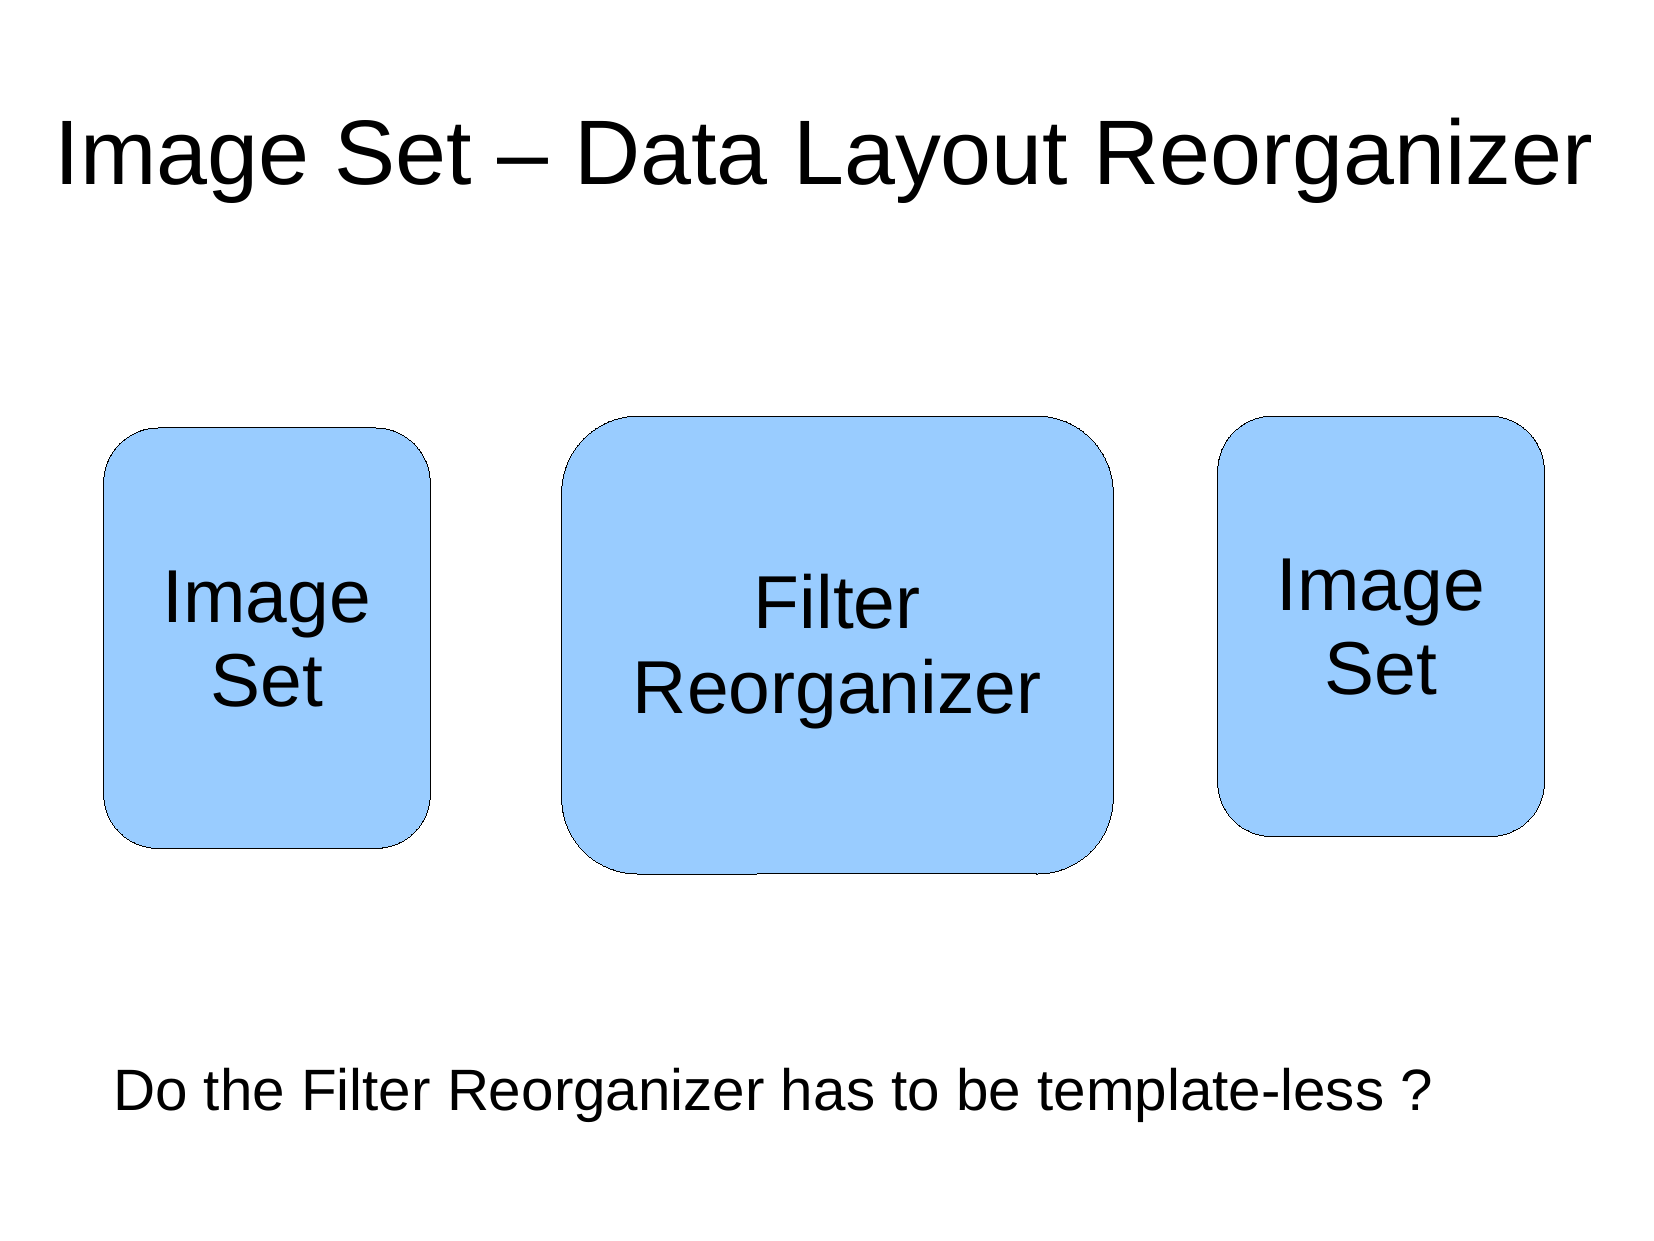

# Image Set – Data Layout Reorganizer
Filter
Reorganizer
Image
Set
Image
Set
Do the Filter Reorganizer has to be template-less ?